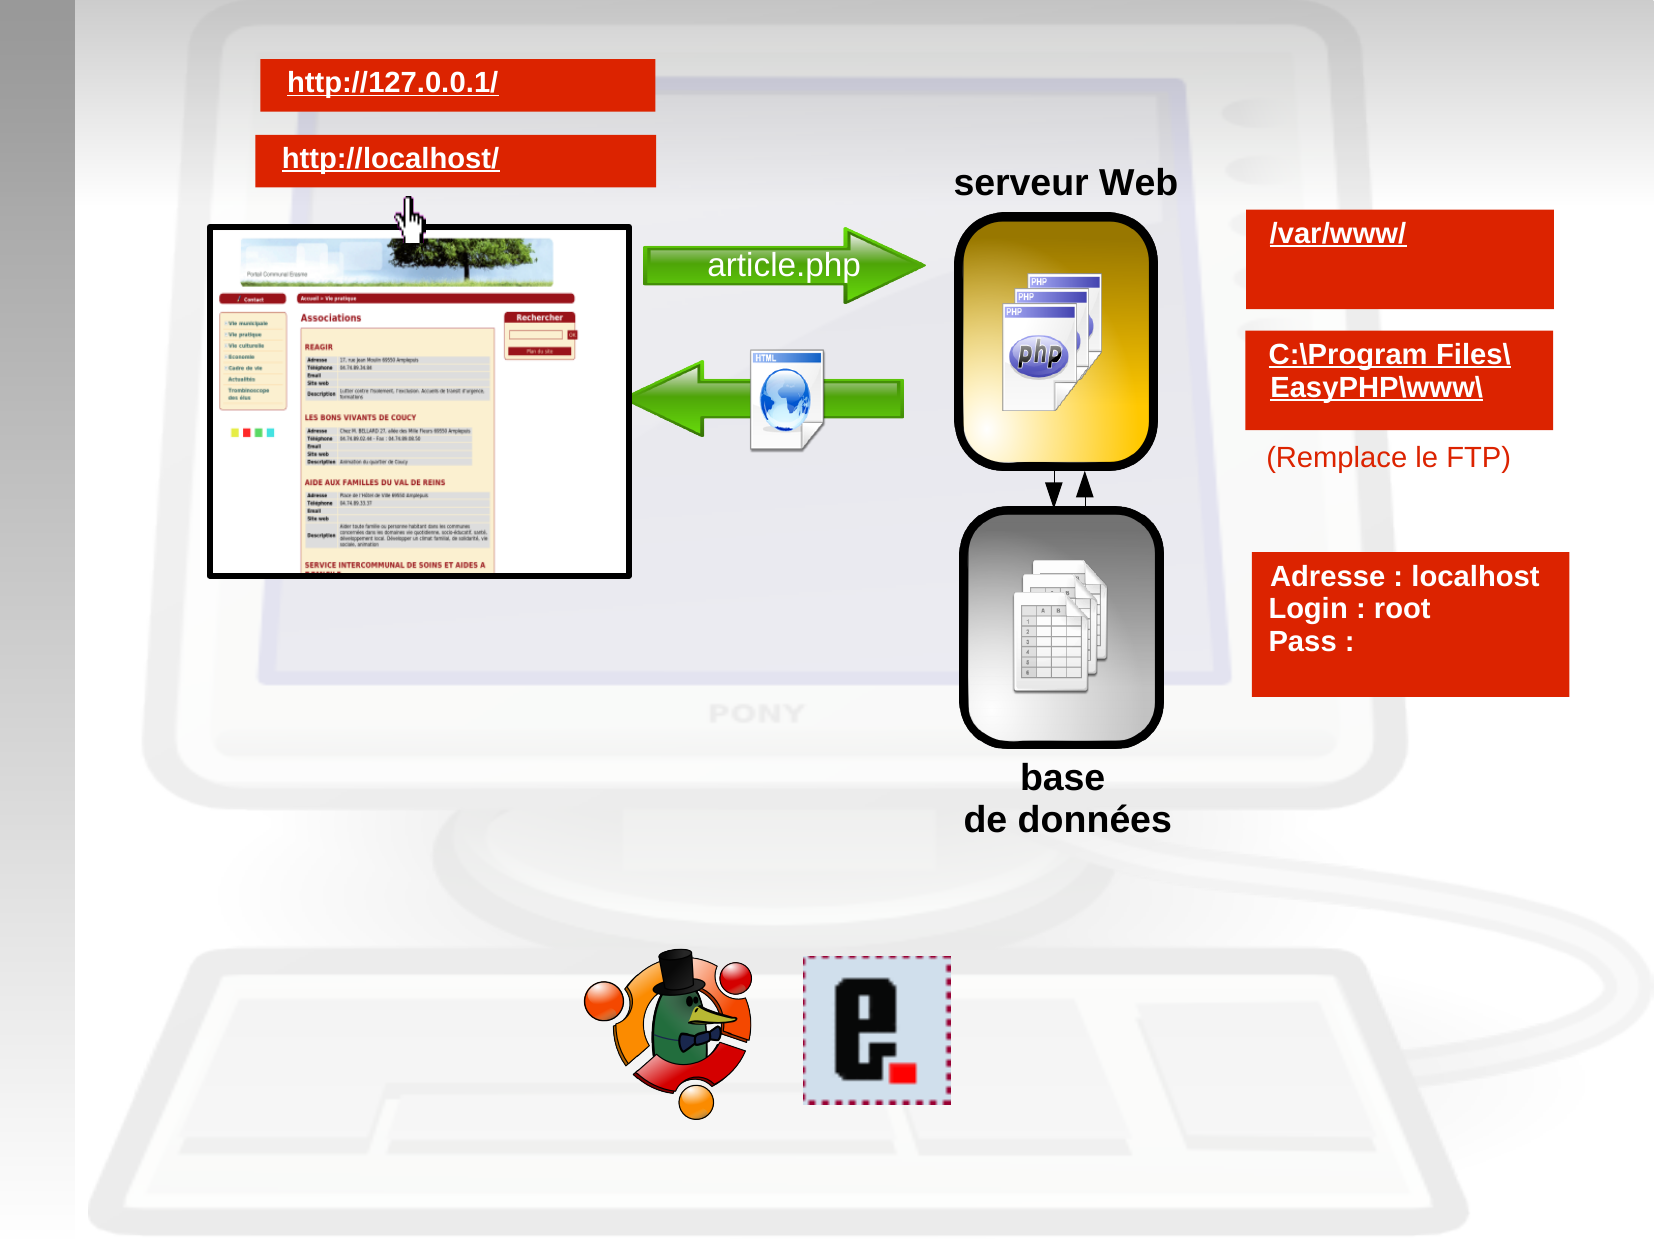

http://127.0.0.1/
http://localhost/
serveur Web
/var/www/
article.php
1
C:\Program Files\
EasyPHP\www\
(Remplace le FTP)
Adresse : localhost
Login : root
Pass :
base
de données